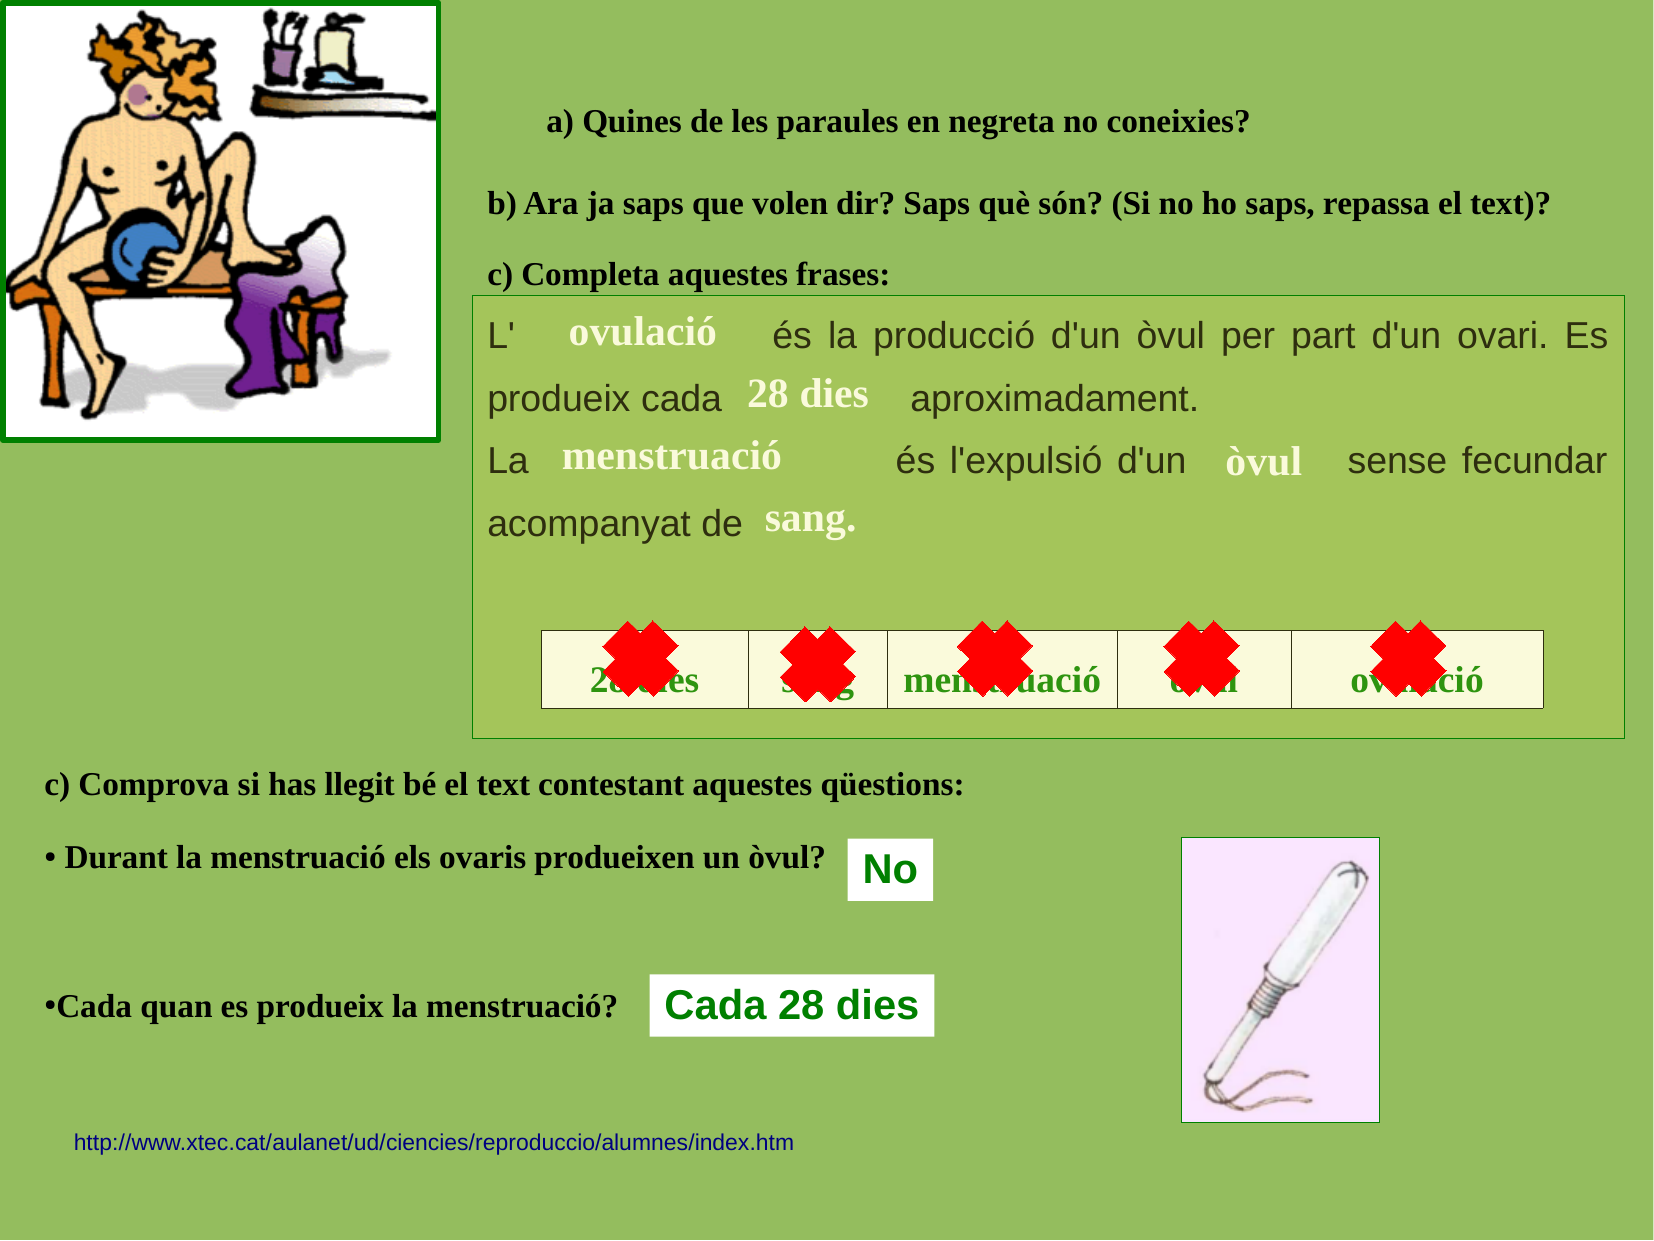

a) Quines de les paraules en negreta no coneixies?
b) Ara ja saps que volen dir? Saps què són? (Si no ho saps, repassa el text)?
c) Completa aquestes frases:
L' és la producció d'un òvul per part d'un ovari. Es produeix cada aproximadament.
La és l'expulsió d'un sense fecundar acompanyat de
ovulació
28 dies
menstruació
òvul
sang.
| 28 dies | sang | menstruació | òvul | ovulació |
| --- | --- | --- | --- | --- |
c) Comprova si has llegit bé el text contestant aquestes qüestions:
 Durant la menstruació els ovaris produeixen un òvul?
Cada quan es produeix la menstruació?
No
Cada 28 dies
http://www.xtec.cat/aulanet/ud/ciencies/reproduccio/alumnes/index.htm